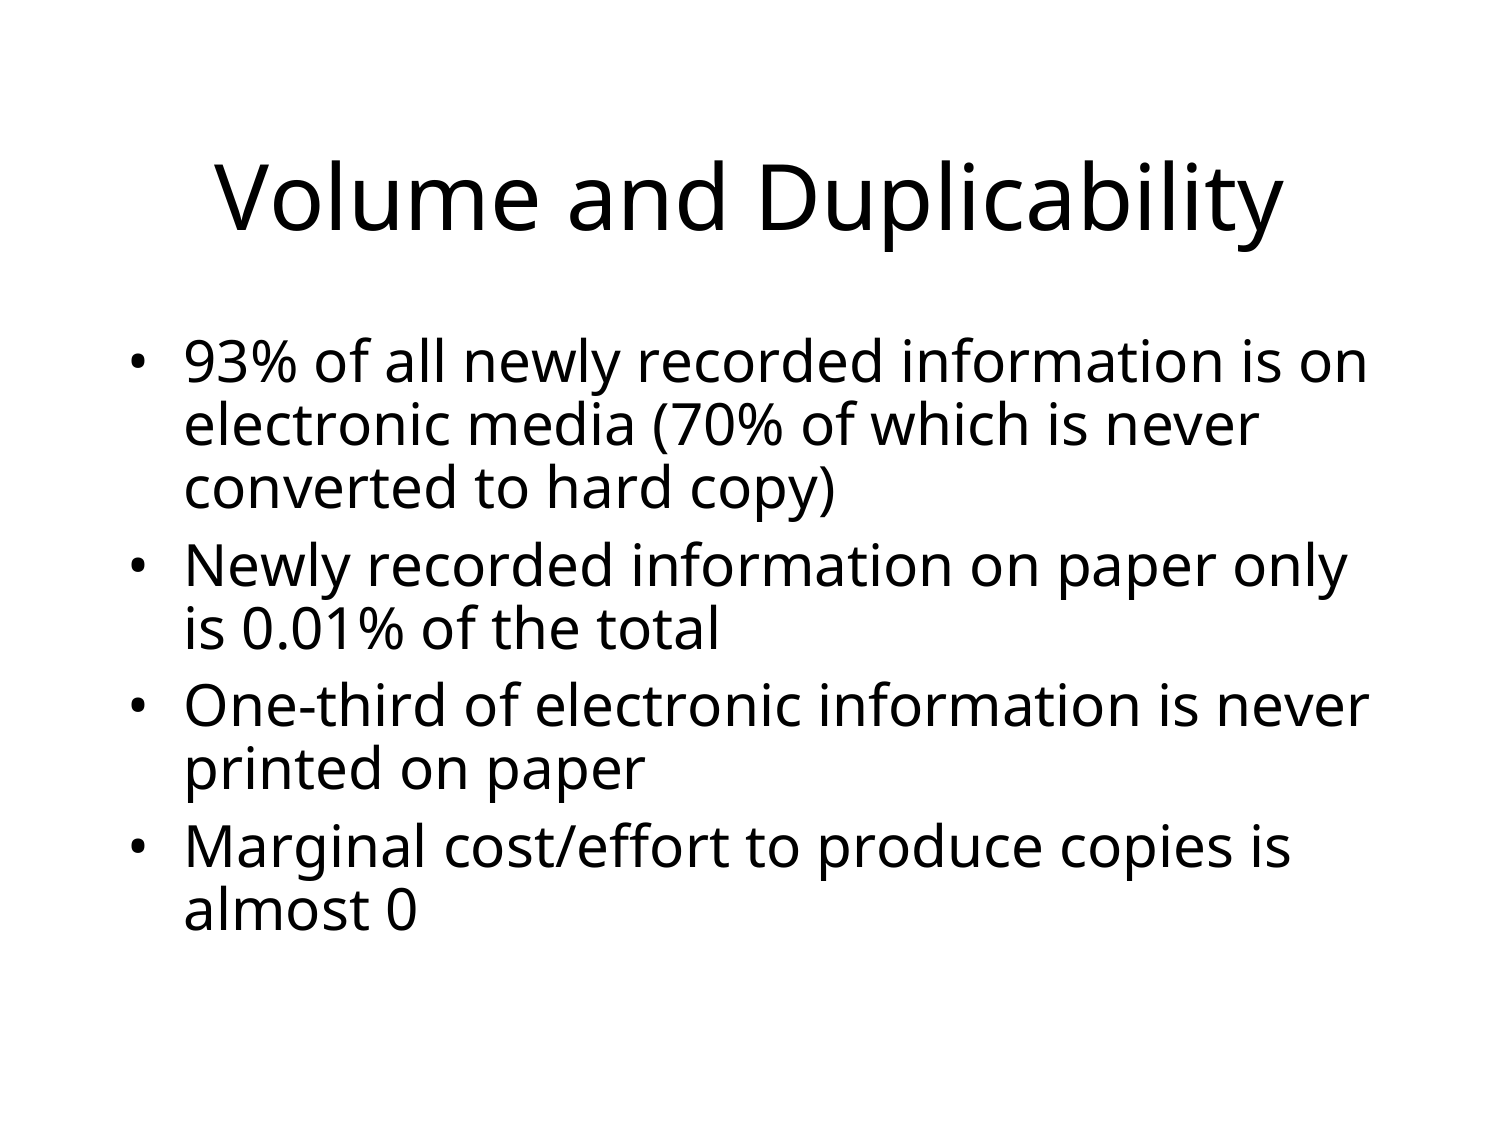

# Volume and Duplicability
93% of all newly recorded information is on electronic media (70% of which is never converted to hard copy)
Newly recorded information on paper only is 0.01% of the total
One-third of electronic information is never printed on paper
Marginal cost/effort to produce copies is almost 0